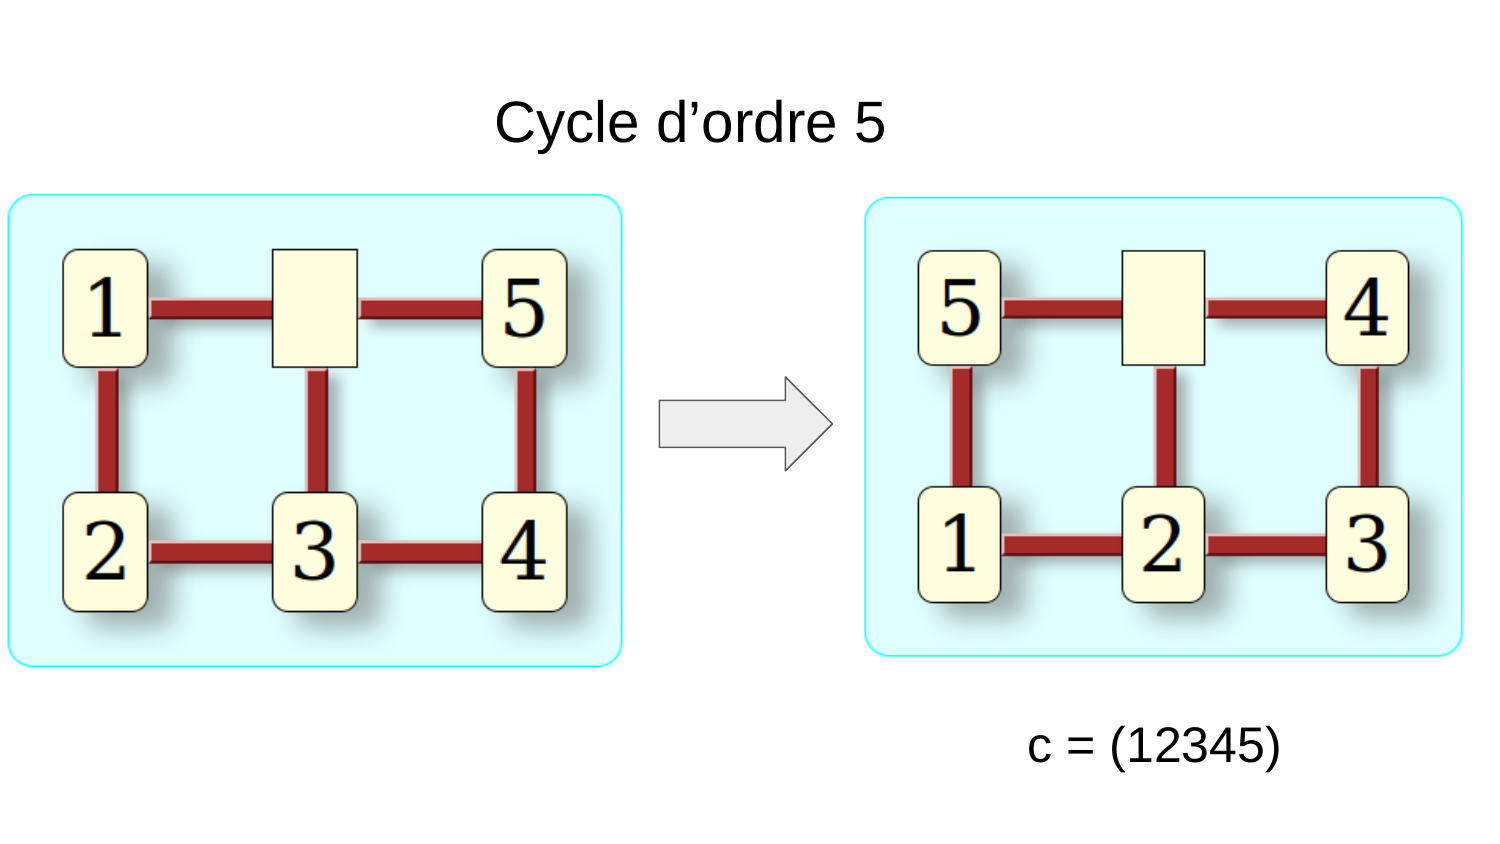

# Cycle d’ordre 5
c = (12345)